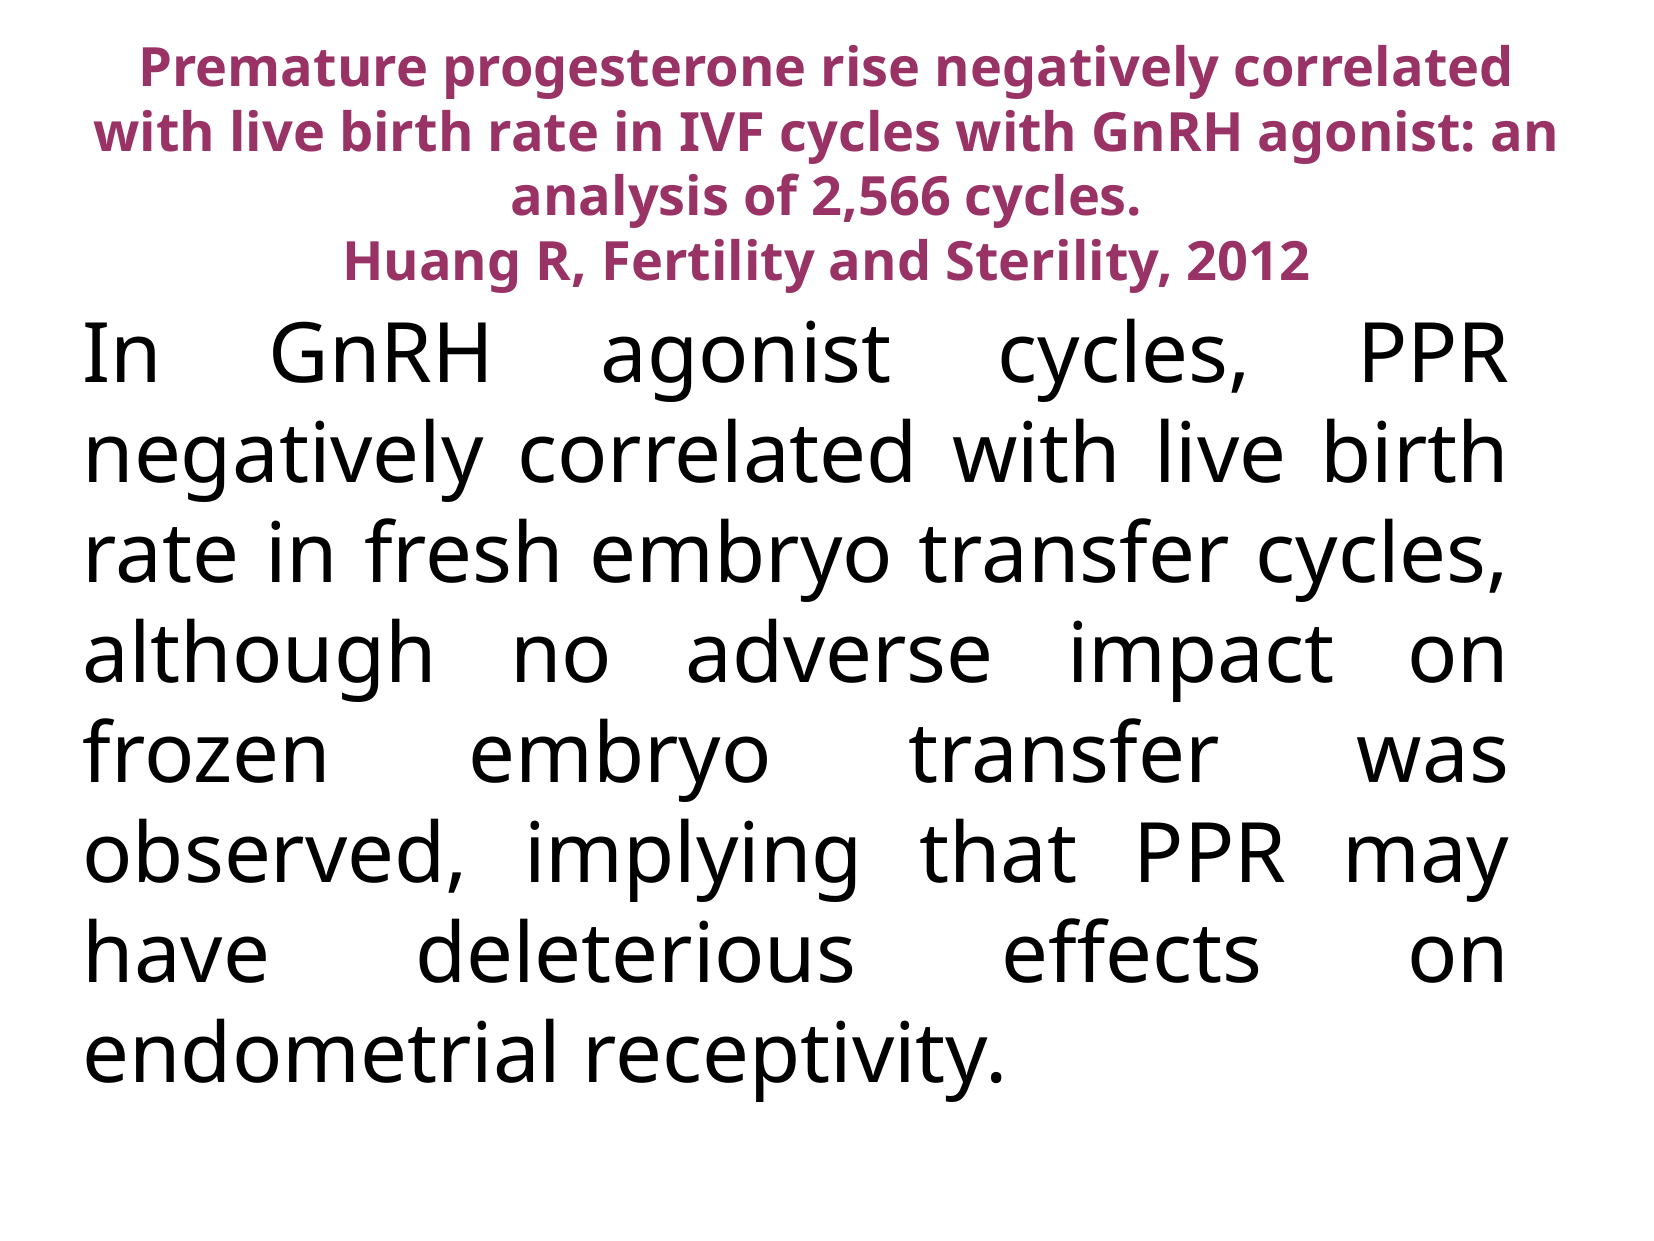

# Premature progesterone rise negatively correlated with live birth rate in IVF cycles with GnRH agonist: an analysis of 2,566 cycles. Huang R, Fertility and Sterility, 2012
In GnRH agonist cycles, PPR negatively correlated with live birth rate in fresh embryo transfer cycles, although no adverse impact on frozen embryo transfer was observed, implying that PPR may have deleterious effects on endometrial receptivity.